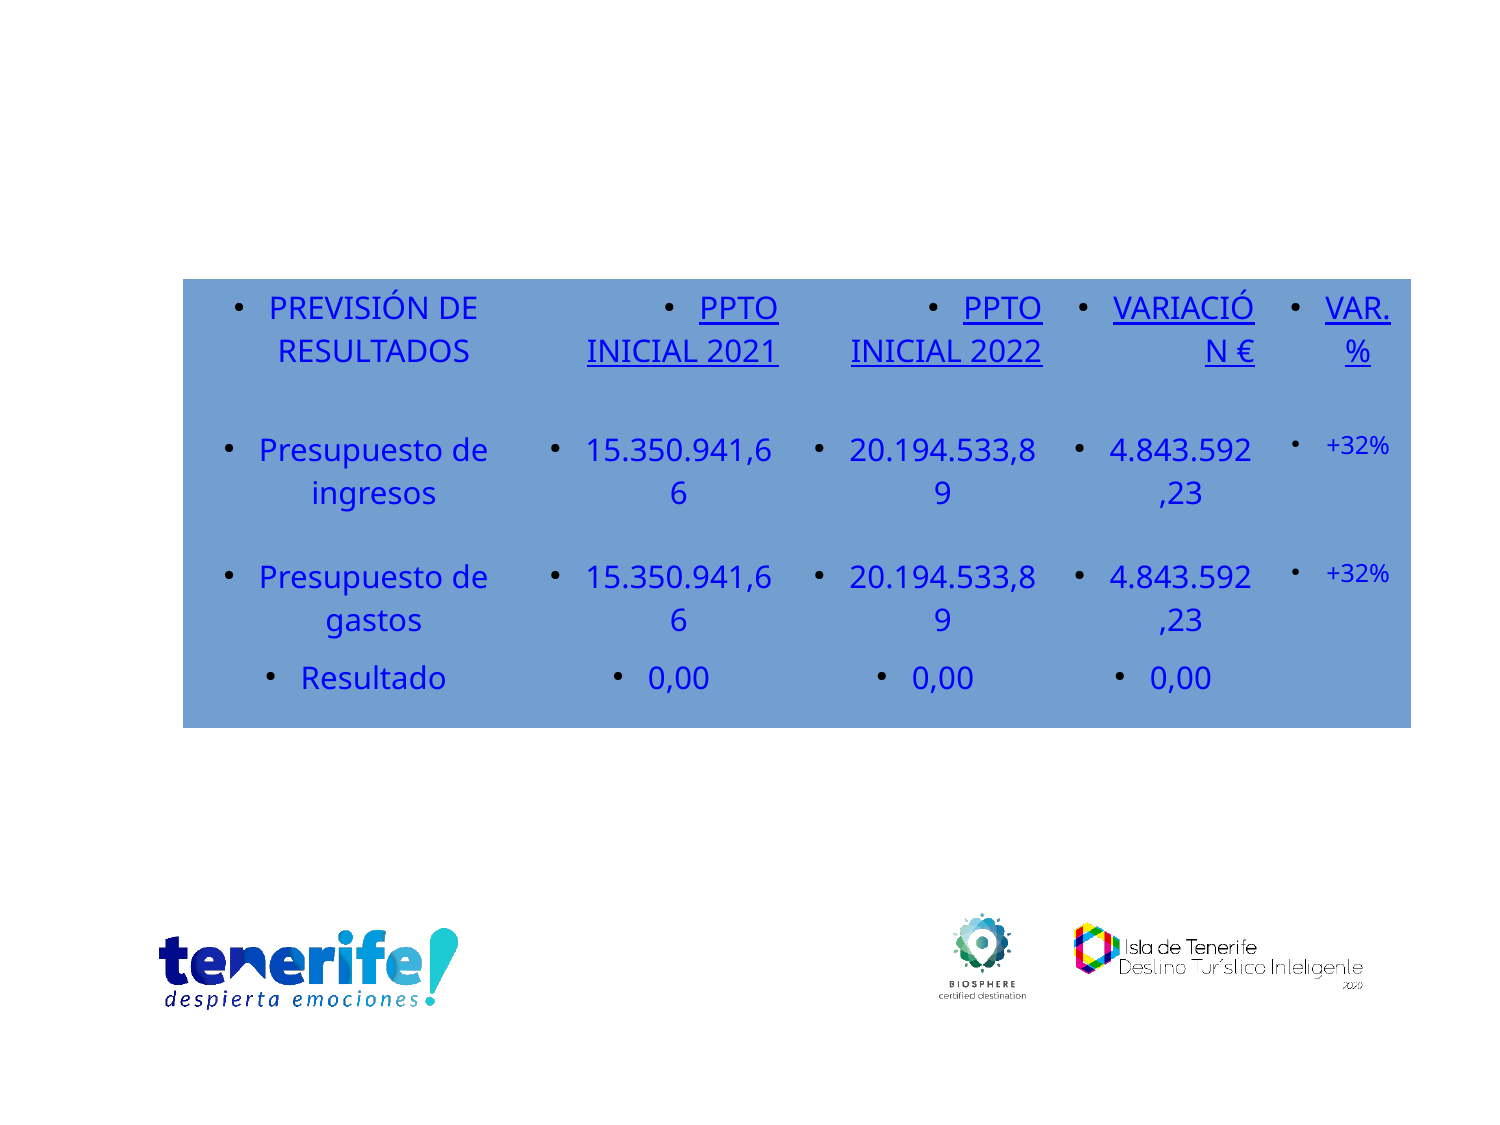

| PREVISIÓN DE RESULTADOS | PPTO INICIAL 2021 | PPTO INICIAL 2022 | VARIACIÓN € | VAR. % |
| --- | --- | --- | --- | --- |
| Presupuesto de ingresos | 15.350.941,66 | 20.194.533,89 | 4.843.592,23 | +32% |
| Presupuesto de gastos | 15.350.941,66 | 20.194.533,89 | 4.843.592,23 | +32% |
| Resultado | 0,00 | 0,00 | 0,00 | |